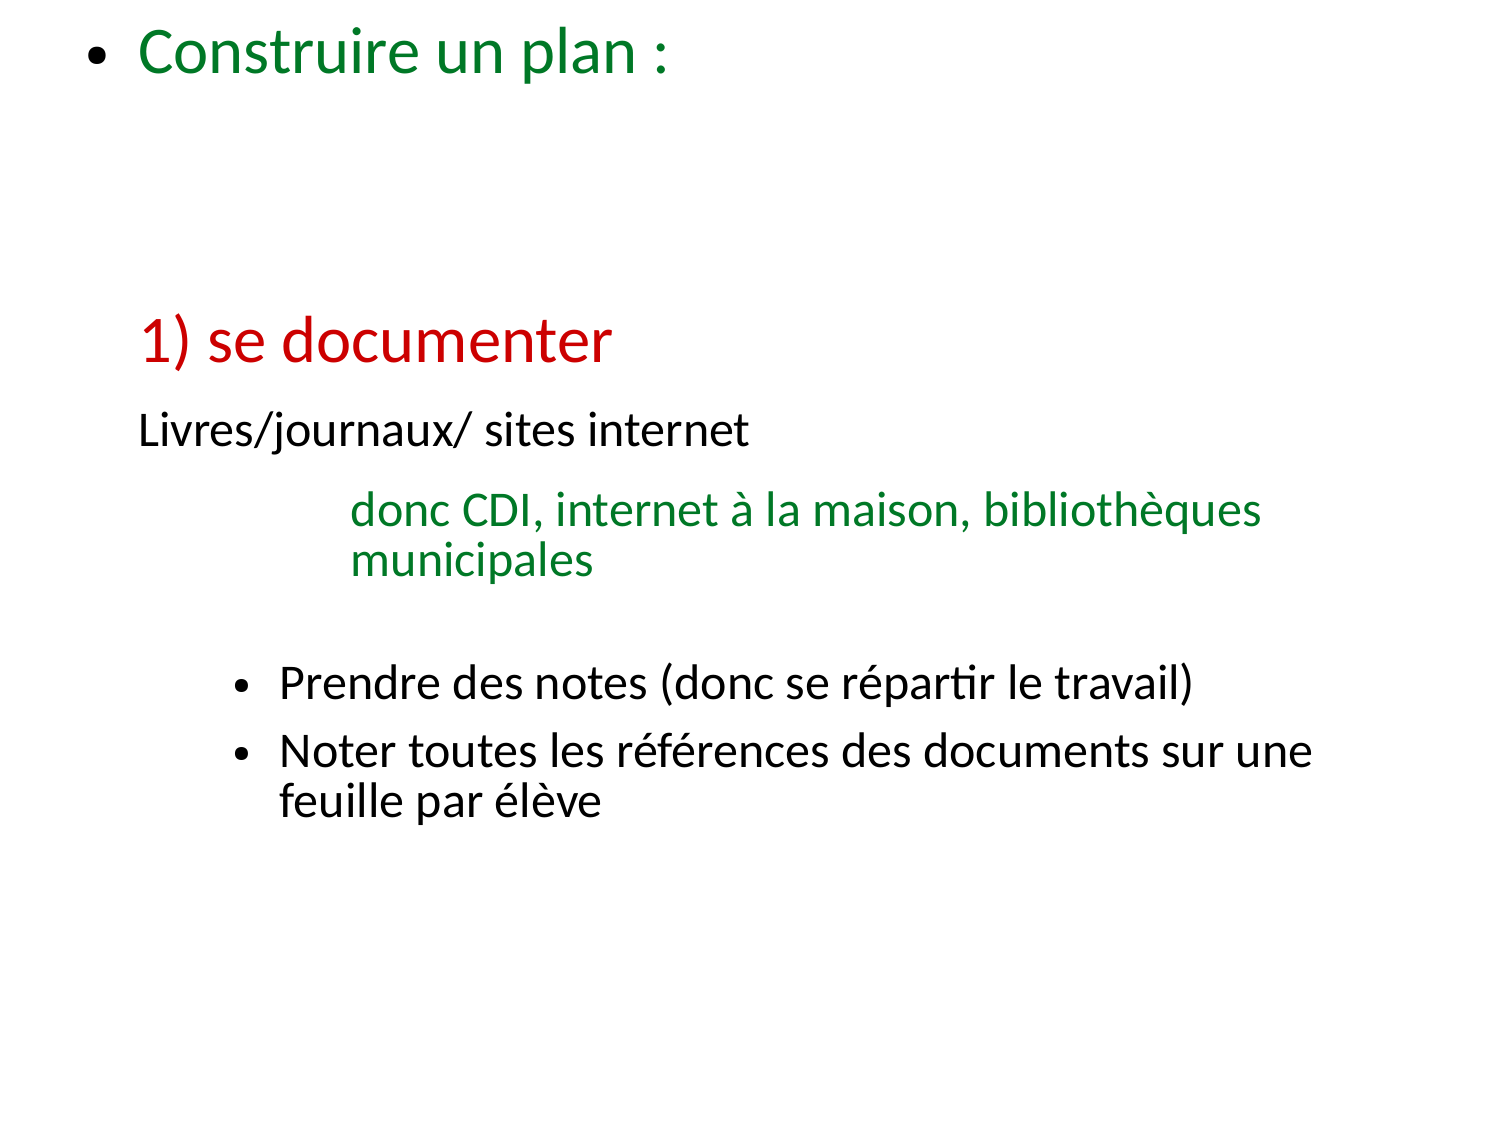

# Construire un plan :
1) se documenter
Livres/journaux/ sites internet
donc CDI, internet à la maison, bibliothèques municipales
Prendre des notes (donc se répartir le travail)
Noter toutes les références des documents sur une feuille par élève